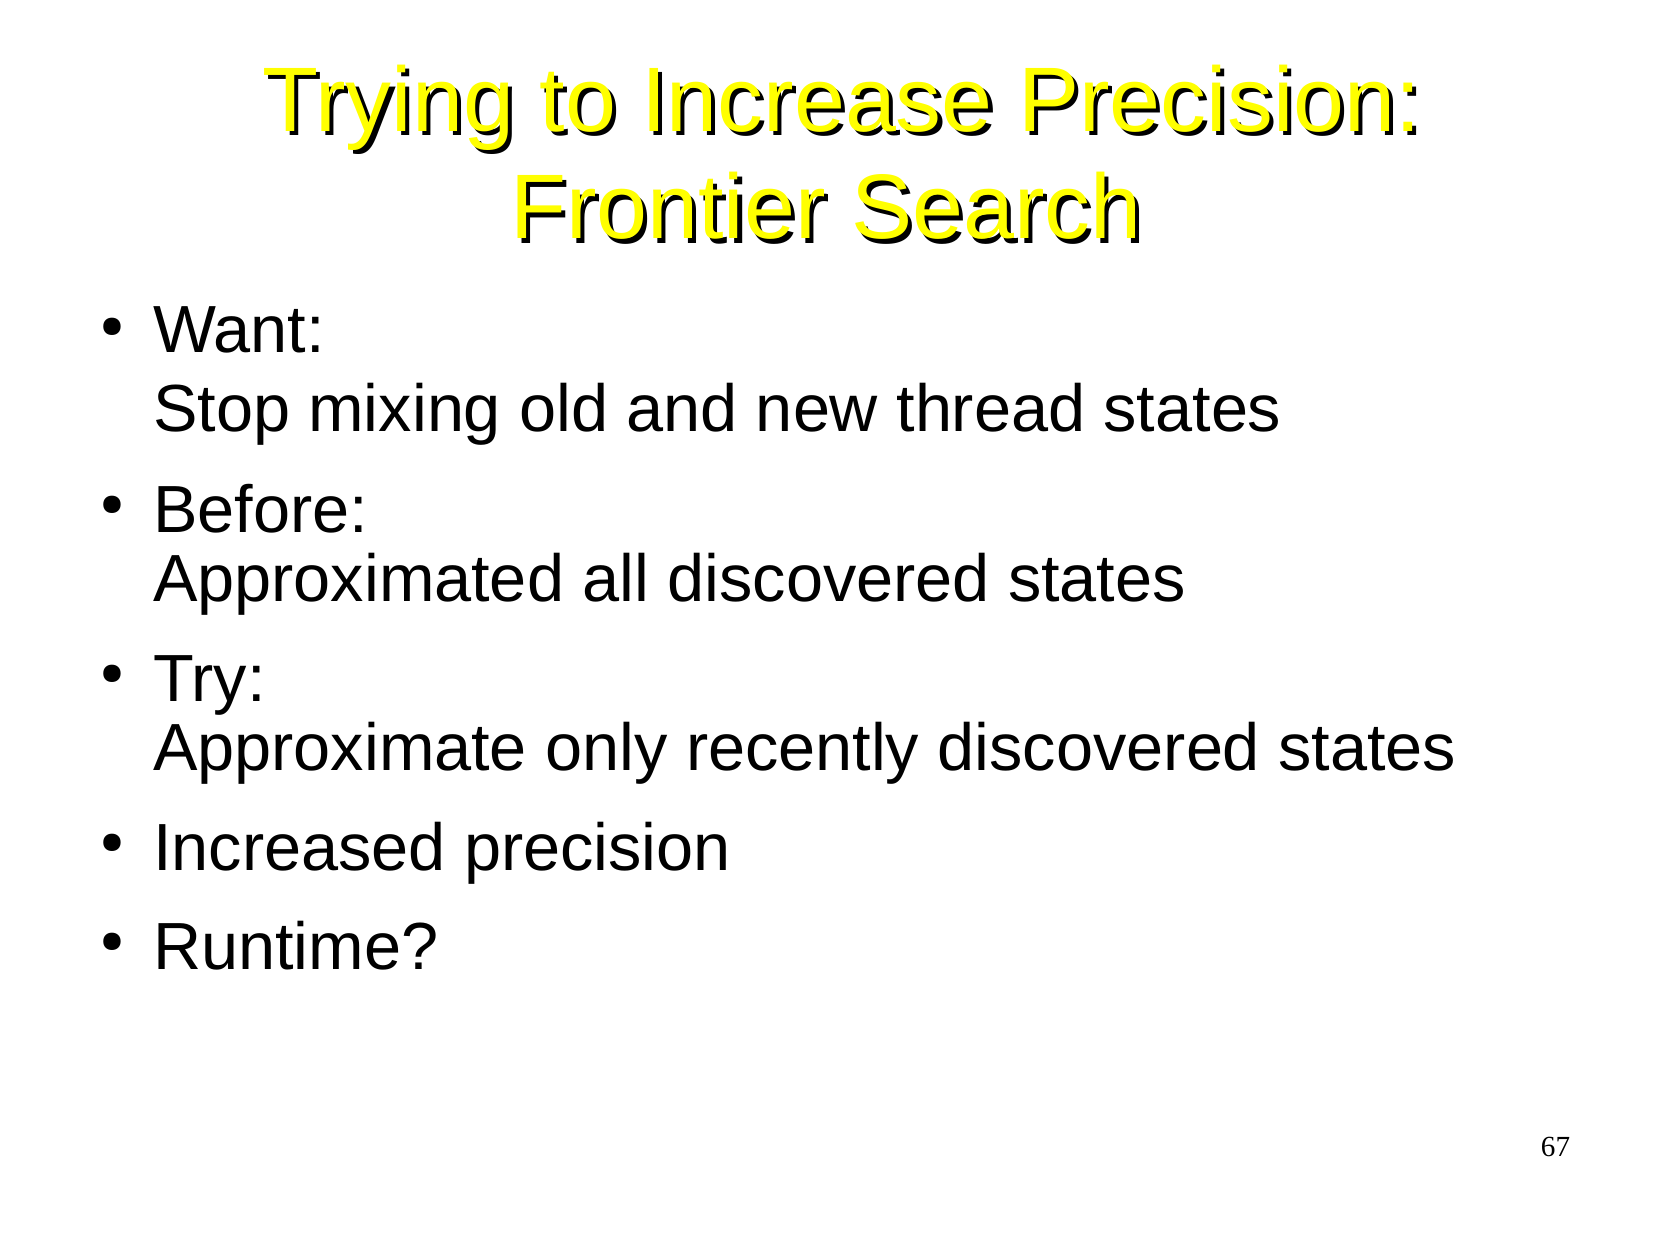

# Trying to Increase Precision: Frontier Search
Want:
Stop mixing old and new thread states
Before:
Approximated all discovered states
Try:
Approximate only recently discovered states
Increased precision
Runtime?
67